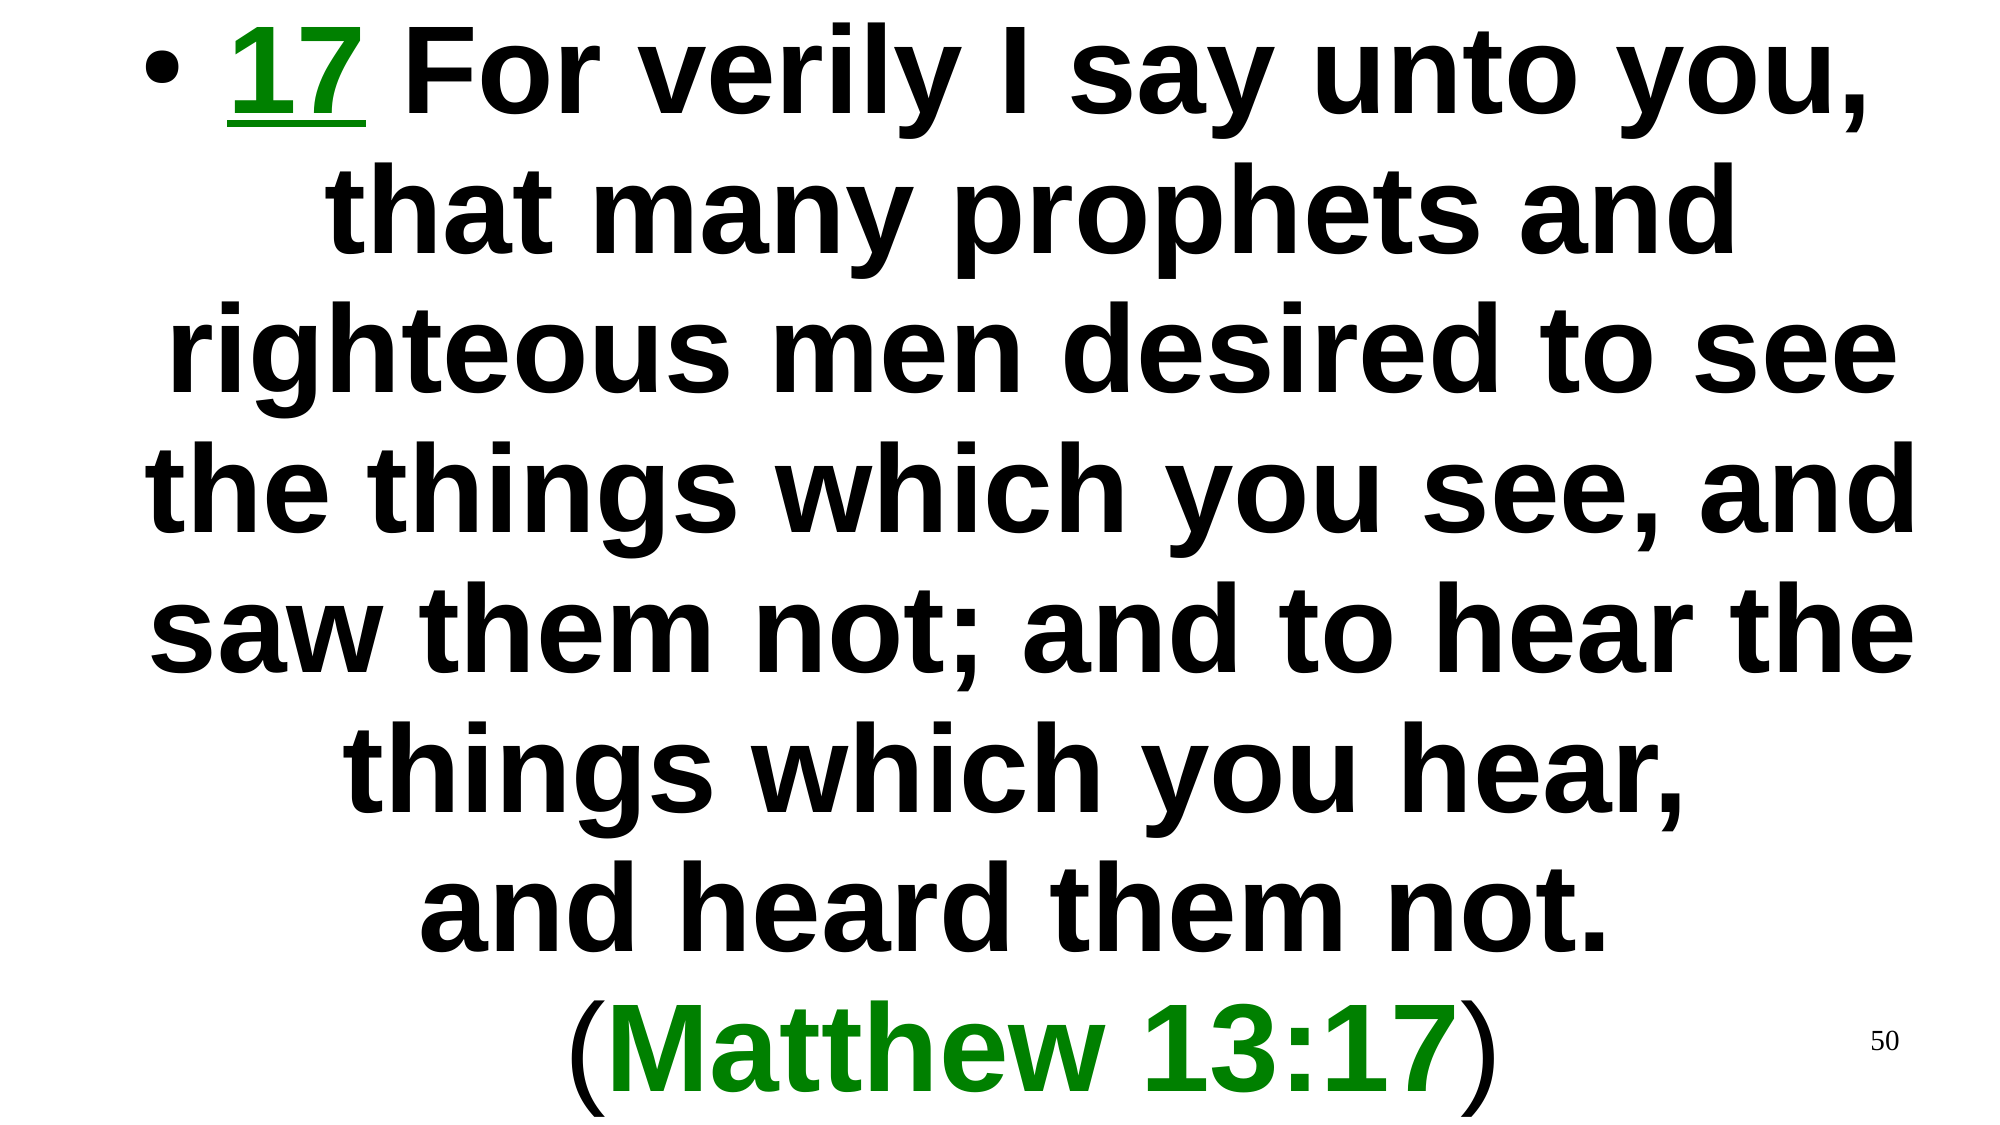

# 17 For verily I say unto you, that many prophets and righteous men desired to see the things which you see, and saw them not; and to hear the things which you hear, and heard them not. (Matthew 13:17)
50